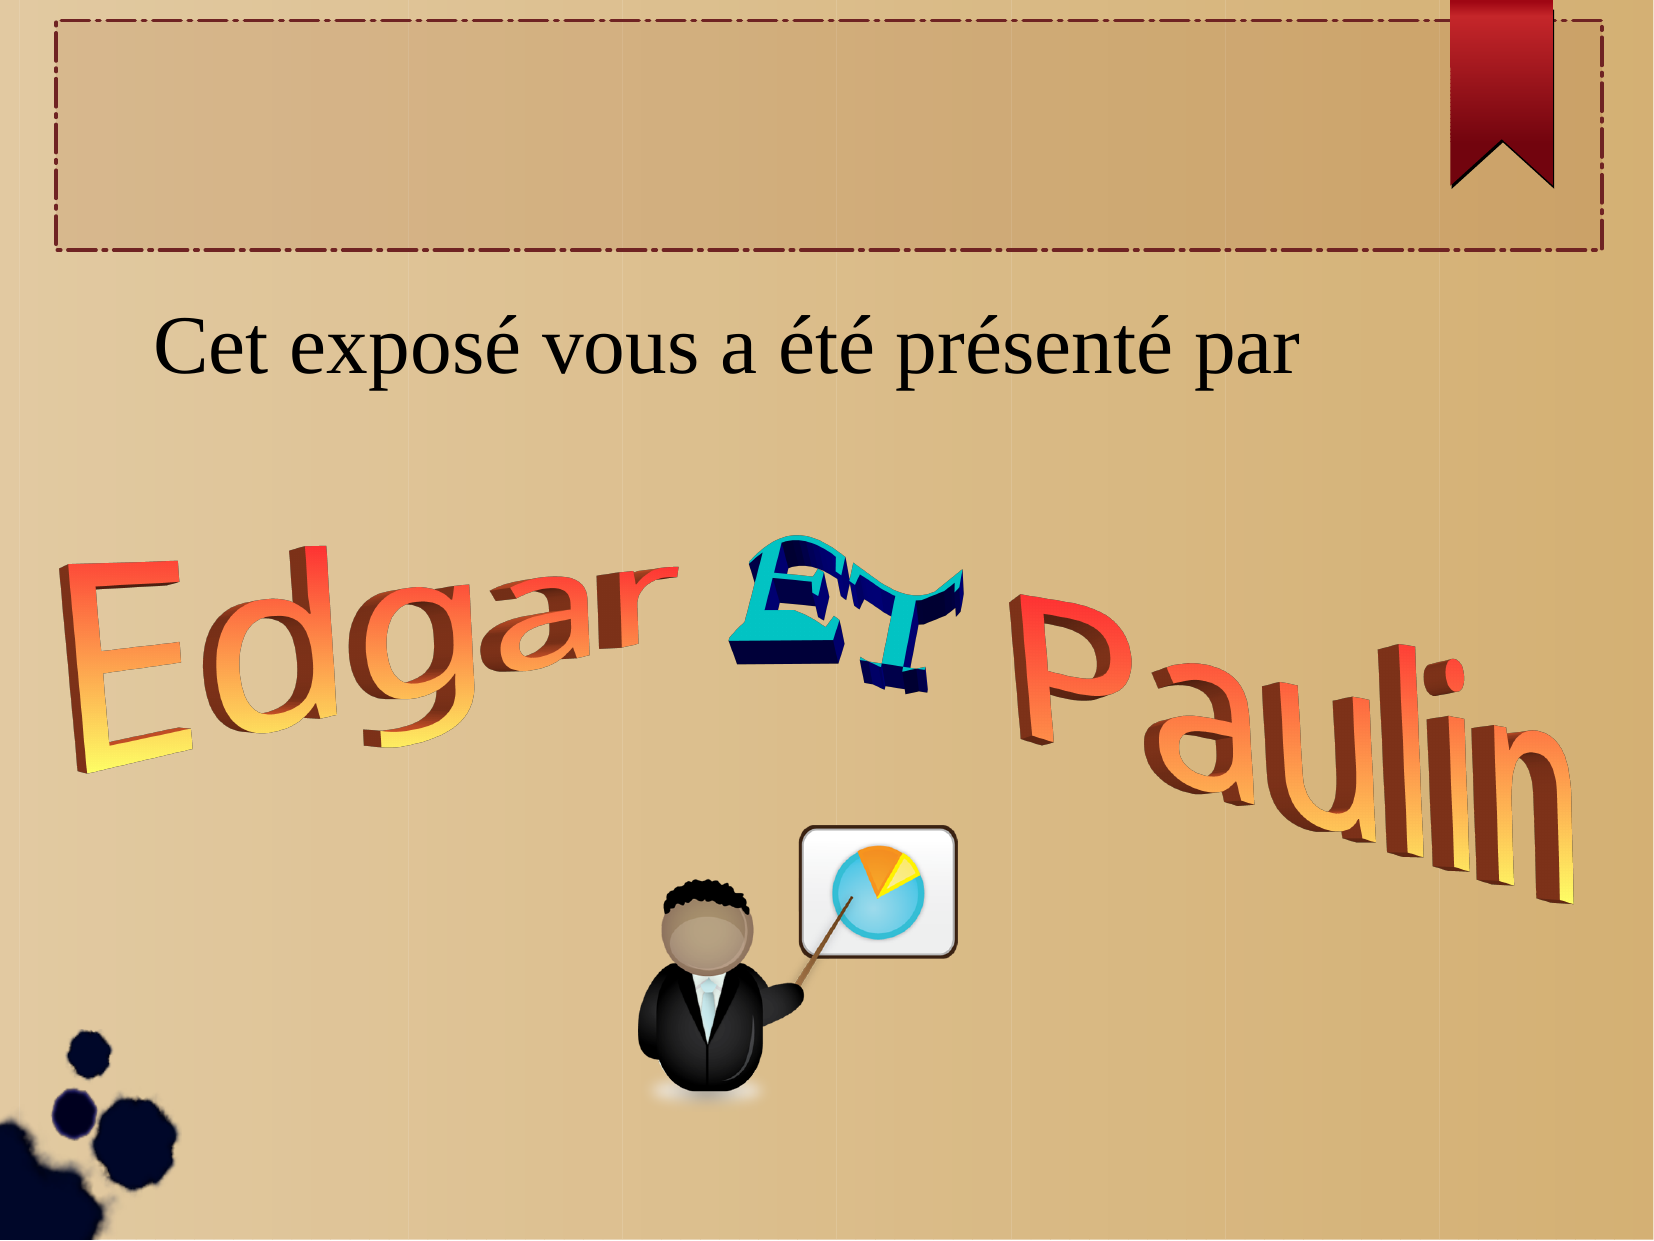

# Cet exposé vous a été présenté par
Edgar
ET
Paulin